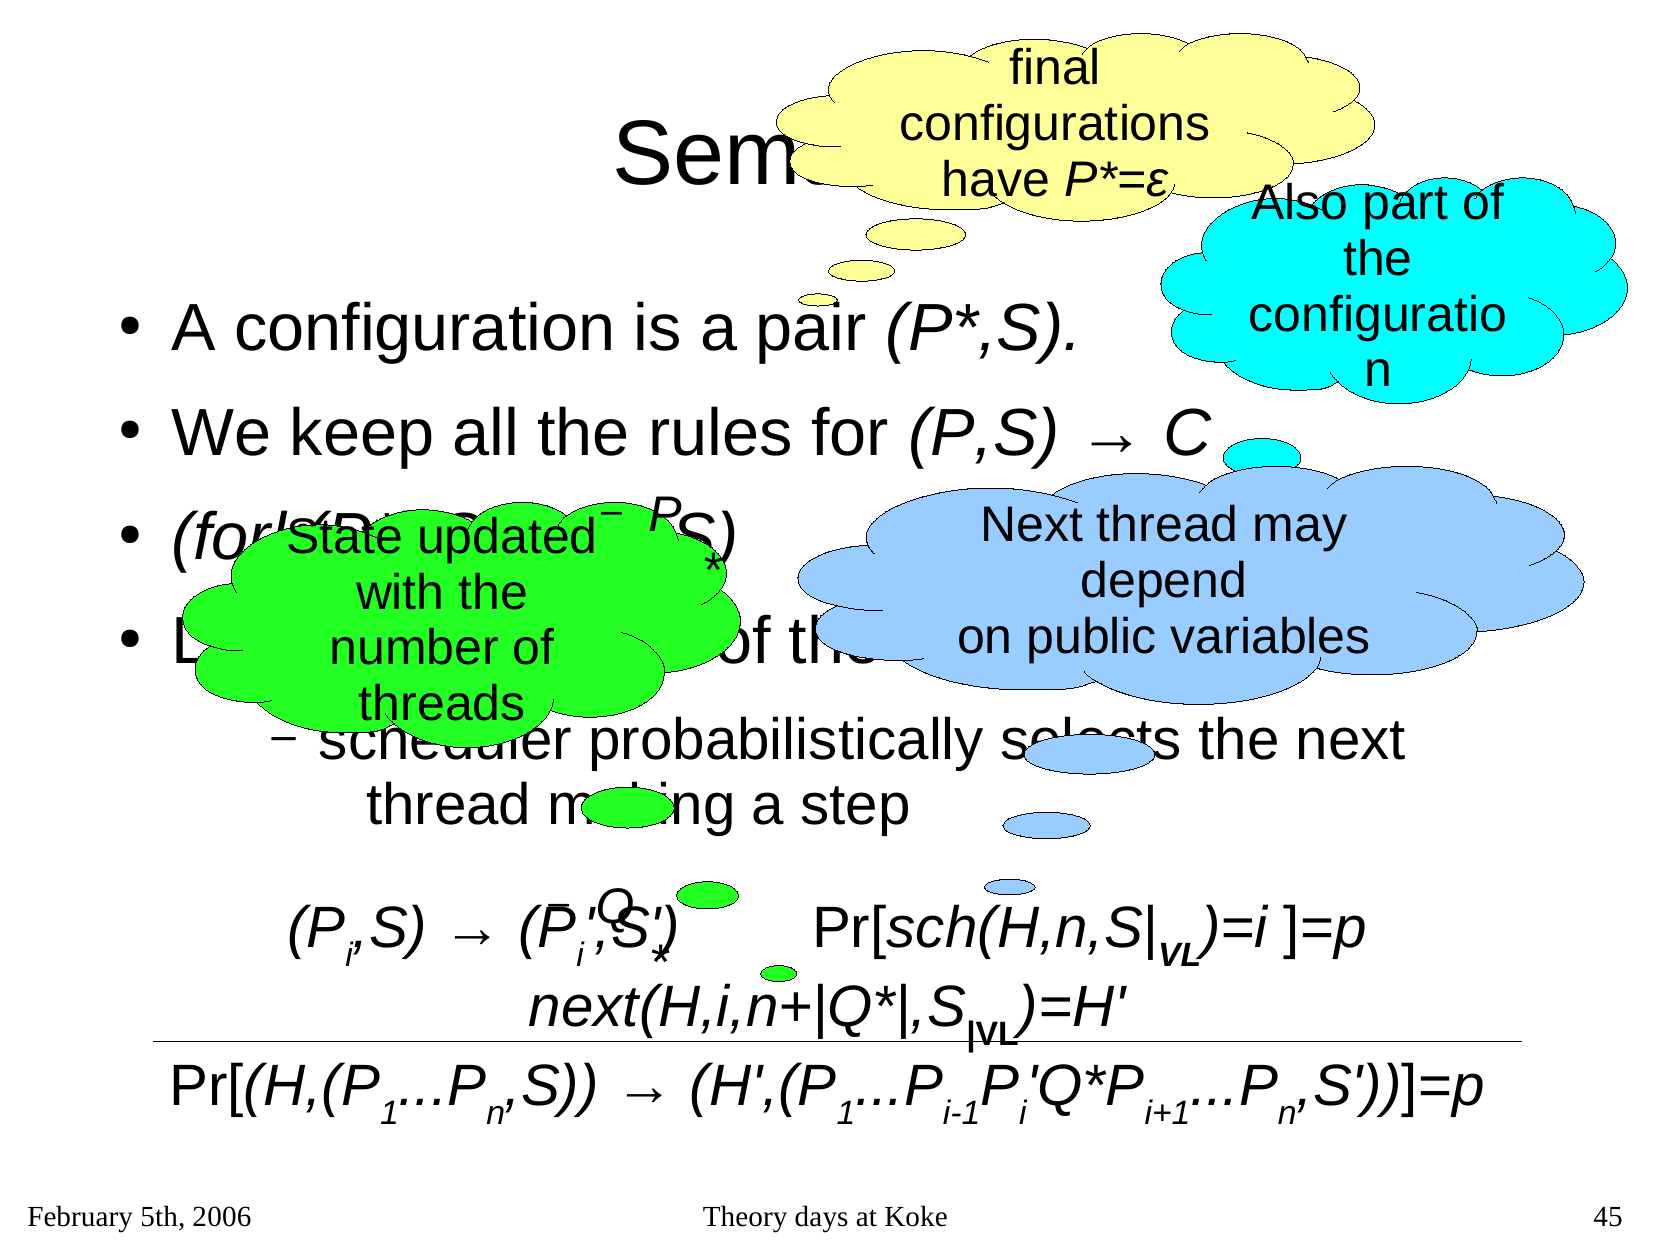

final configurations
have P*=ε
# Semantics
Also part of the
configuration
A configuration is a pair (P*,S).
We keep all the rules for (P,S) → C
(fork(P*),S) → (ε,S)
Let H be the state of the scheduler
scheduler probabilistically selects the next thread making a step
Next thread may depend
on public variables
P*
State updated
with the number of
threads
Q*
(Pi,S) → (Pi',S')		Pr[sch(H,n,S|VL)=i ]=p
next(H,i,n+|Q*|,S|VL)=H'
Pr[(H,(P1...Pn,S)) → (H',(P1...Pi-1Pi'Q*Pi+1...Pn,S'))]=p
February 5th, 2006
Theory days at Koke
45